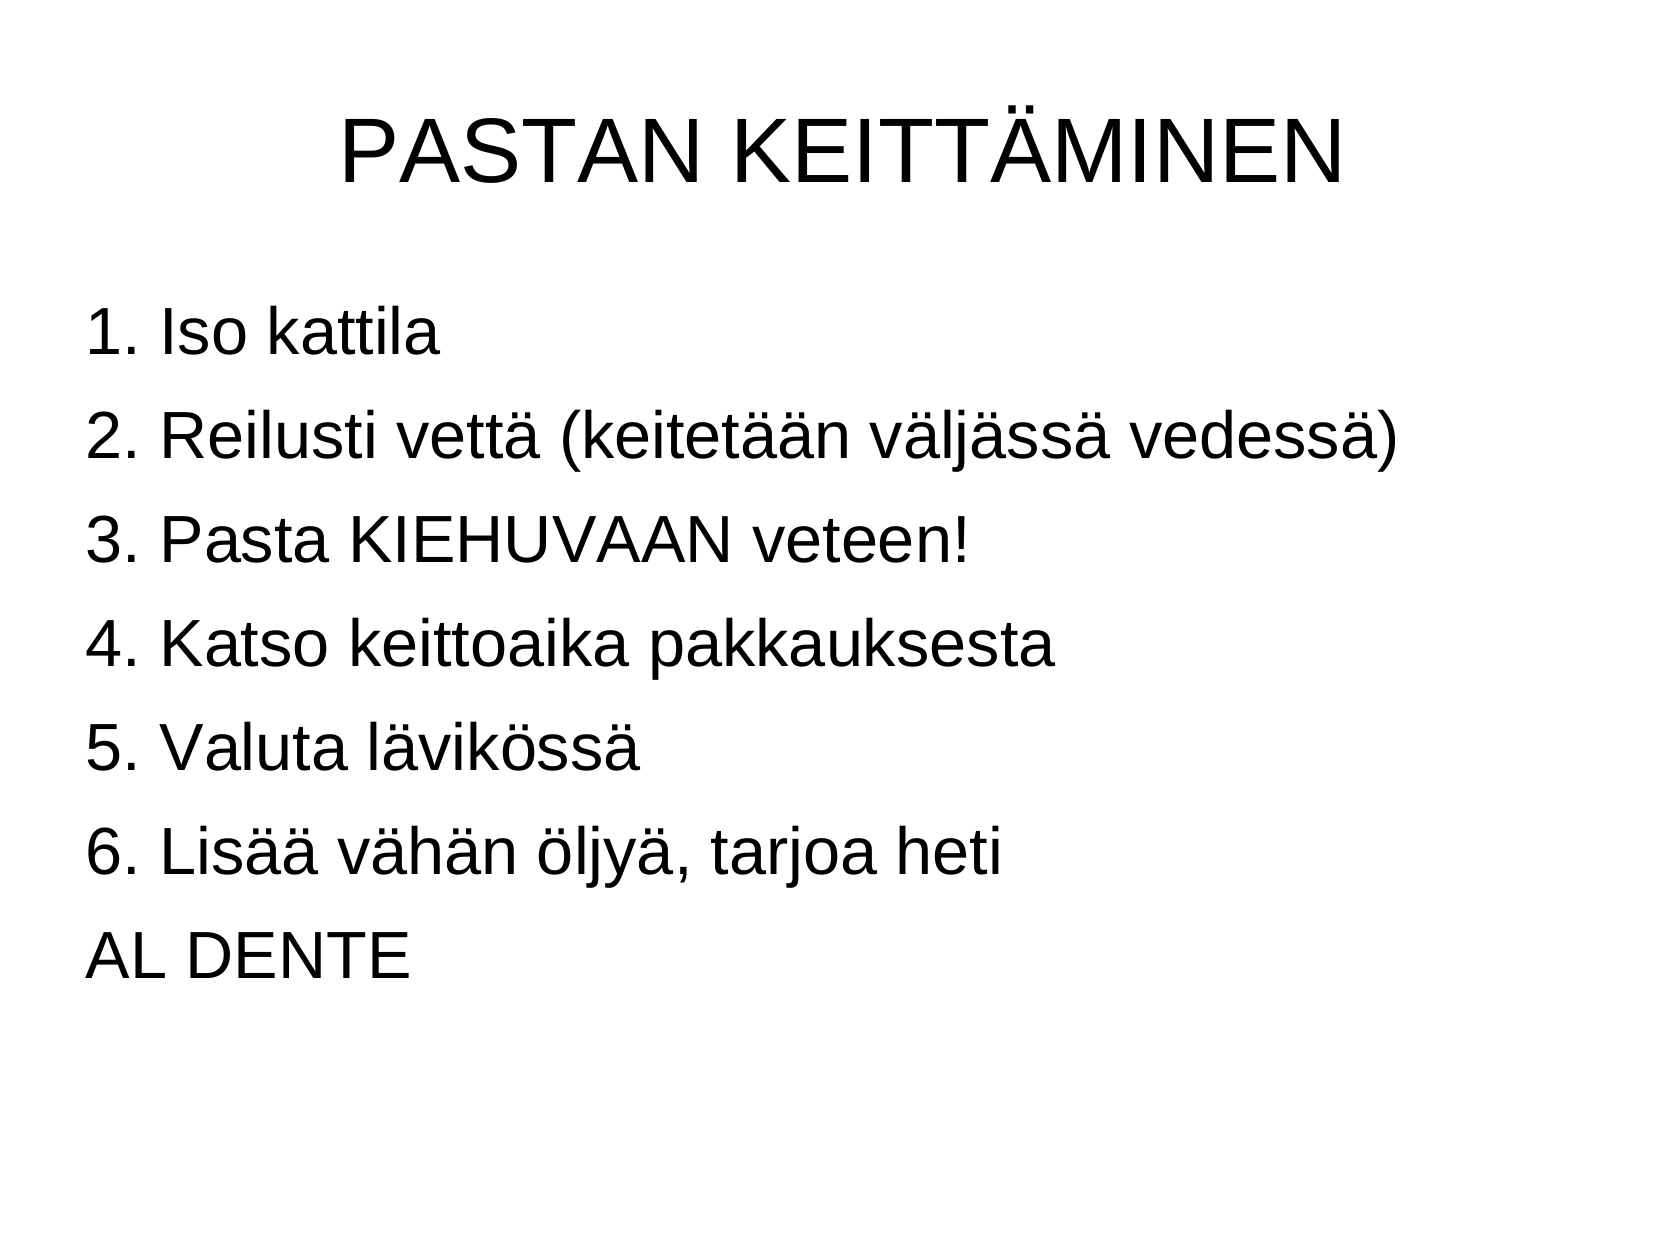

# PASTAN KEITTÄMINEN
1. Iso kattila
2. Reilusti vettä (keitetään väljässä vedessä)
3. Pasta KIEHUVAAN veteen!
4. Katso keittoaika pakkauksesta
5. Valuta lävikössä
6. Lisää vähän öljyä, tarjoa heti
AL DENTE